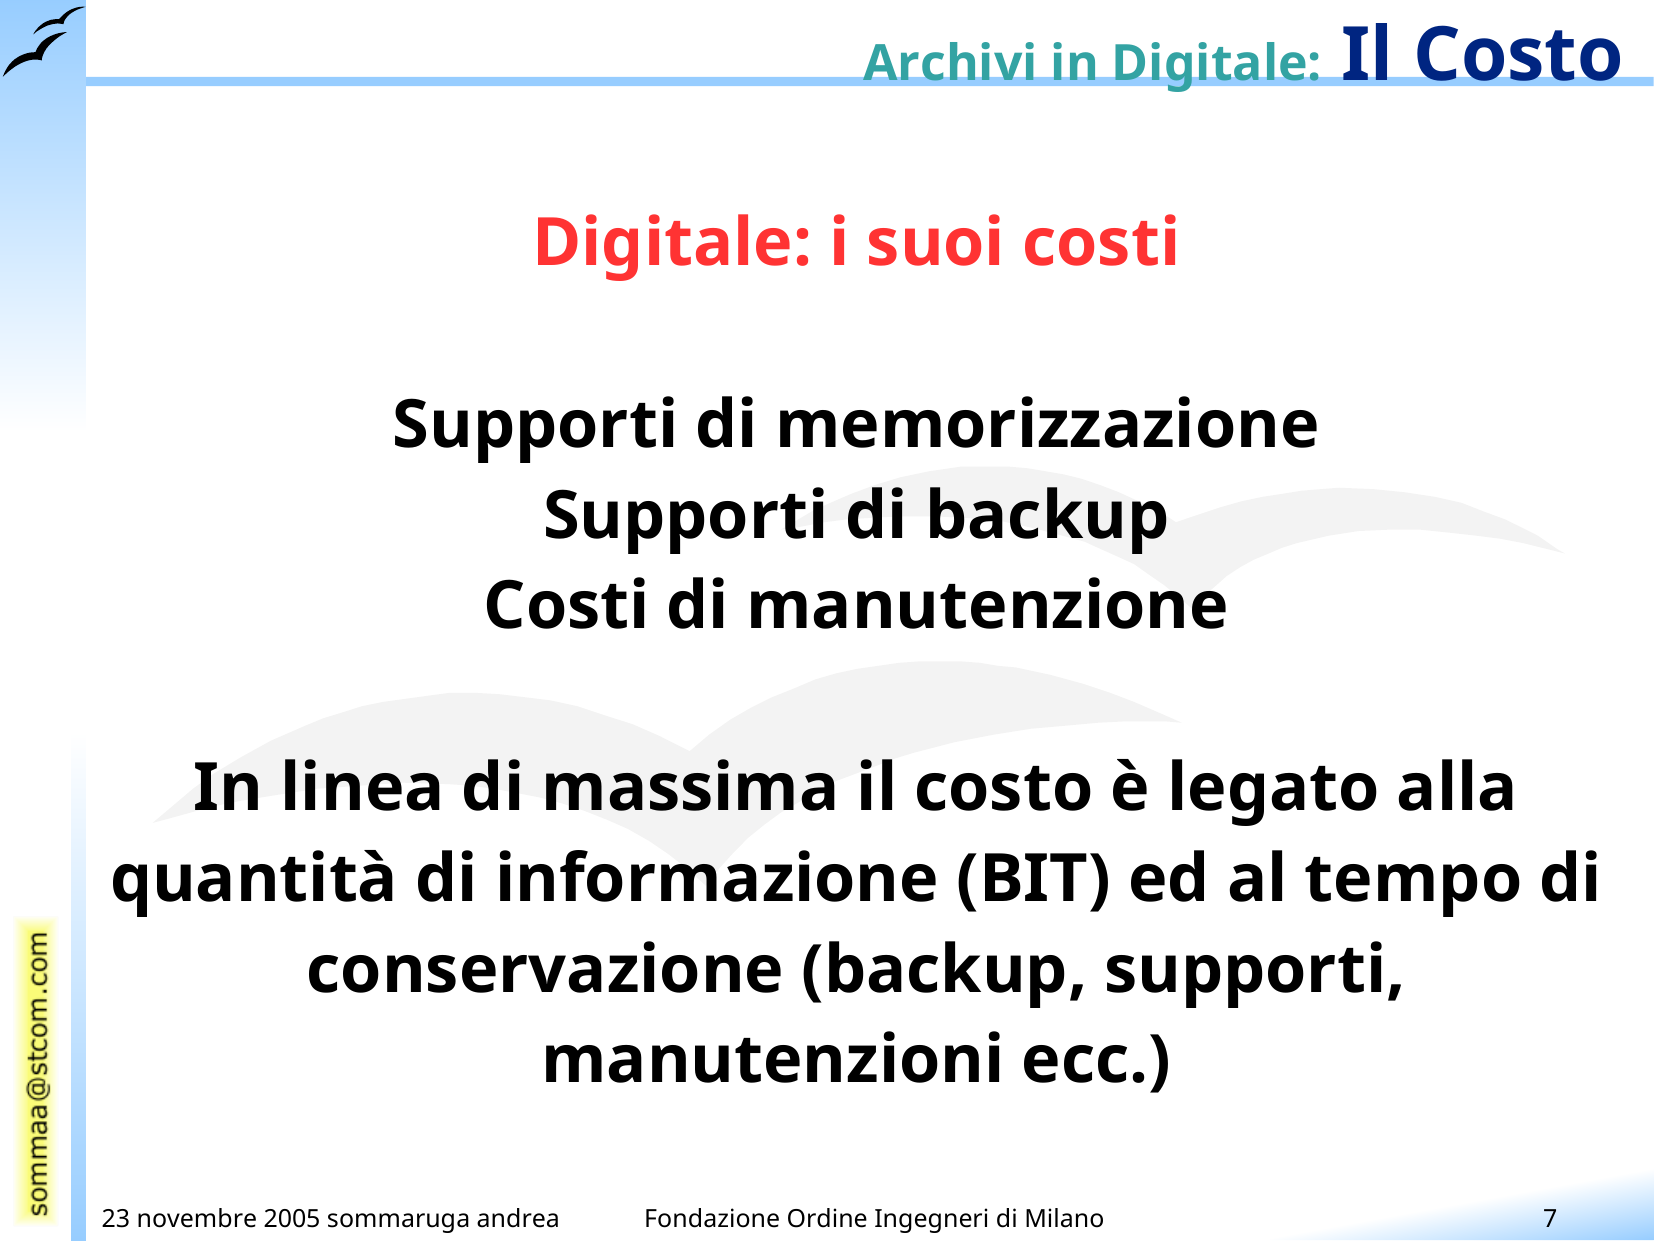

# Archivi in Digitale: Il Costo
Digitale: i suoi costi
Supporti di memorizzazione
Supporti di backup
Costi di manutenzione
In linea di massima il costo è legato alla quantità di informazione (BIT) ed al tempo di conservazione (backup, supporti, manutenzioni ecc.)